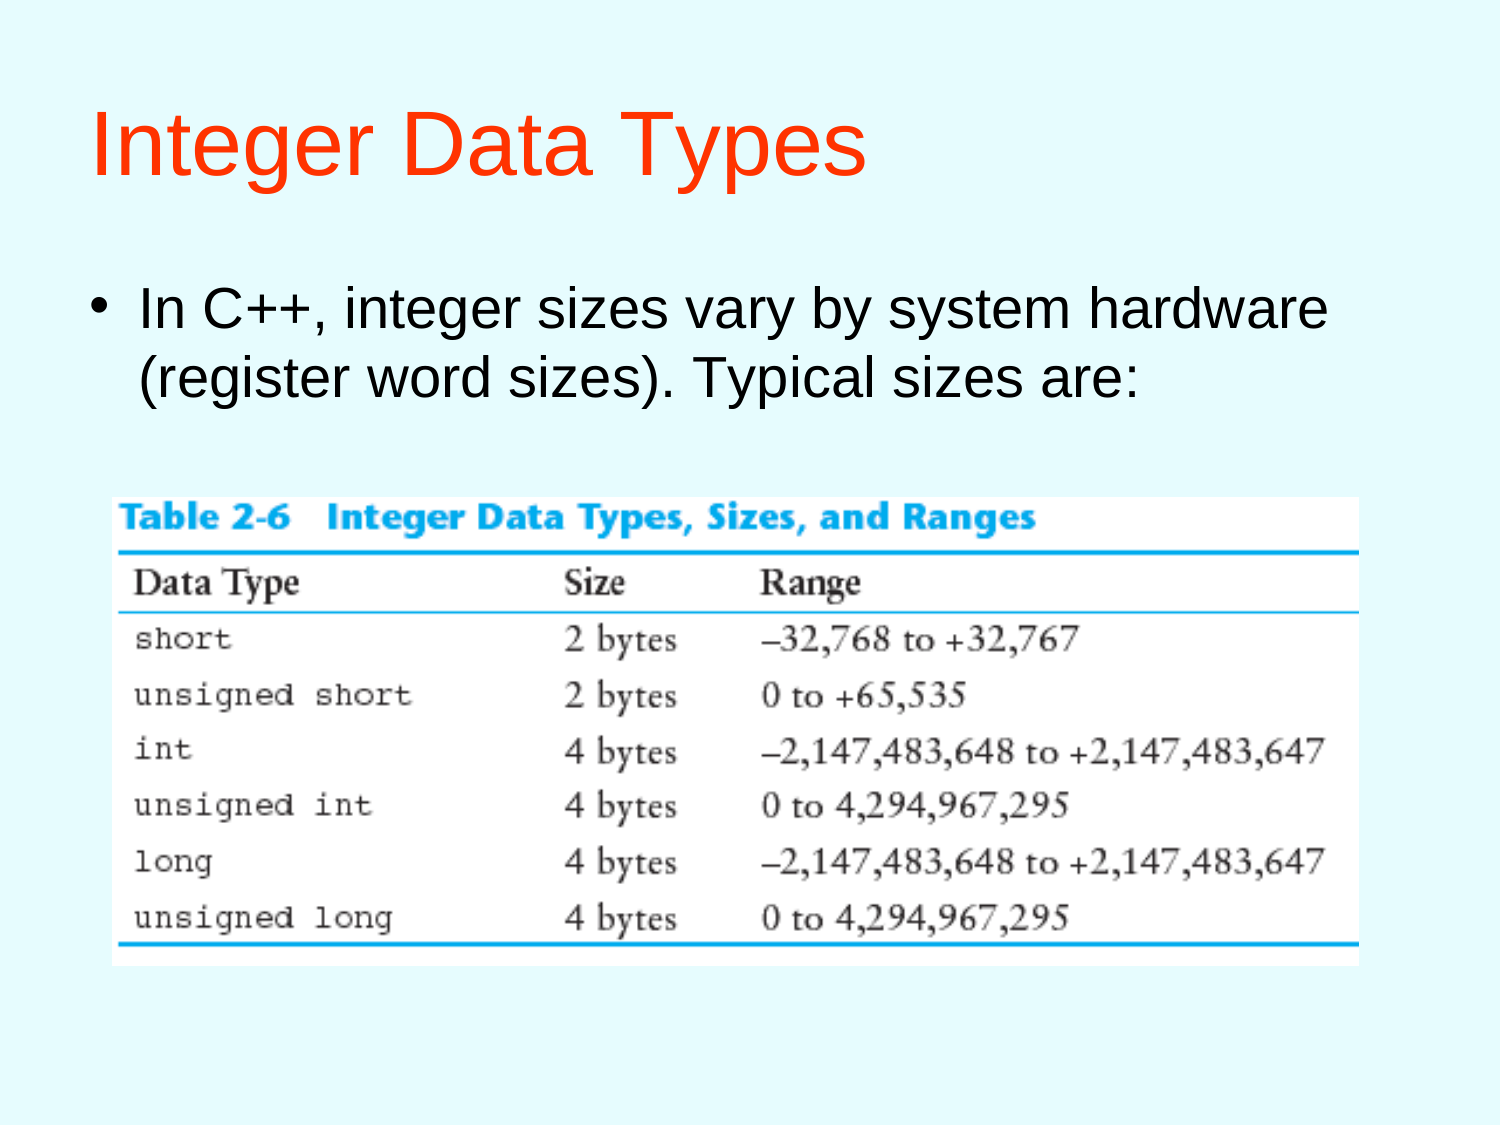

# Integer Data Types
In C++, integer sizes vary by system hardware (register word sizes). Typical sizes are: